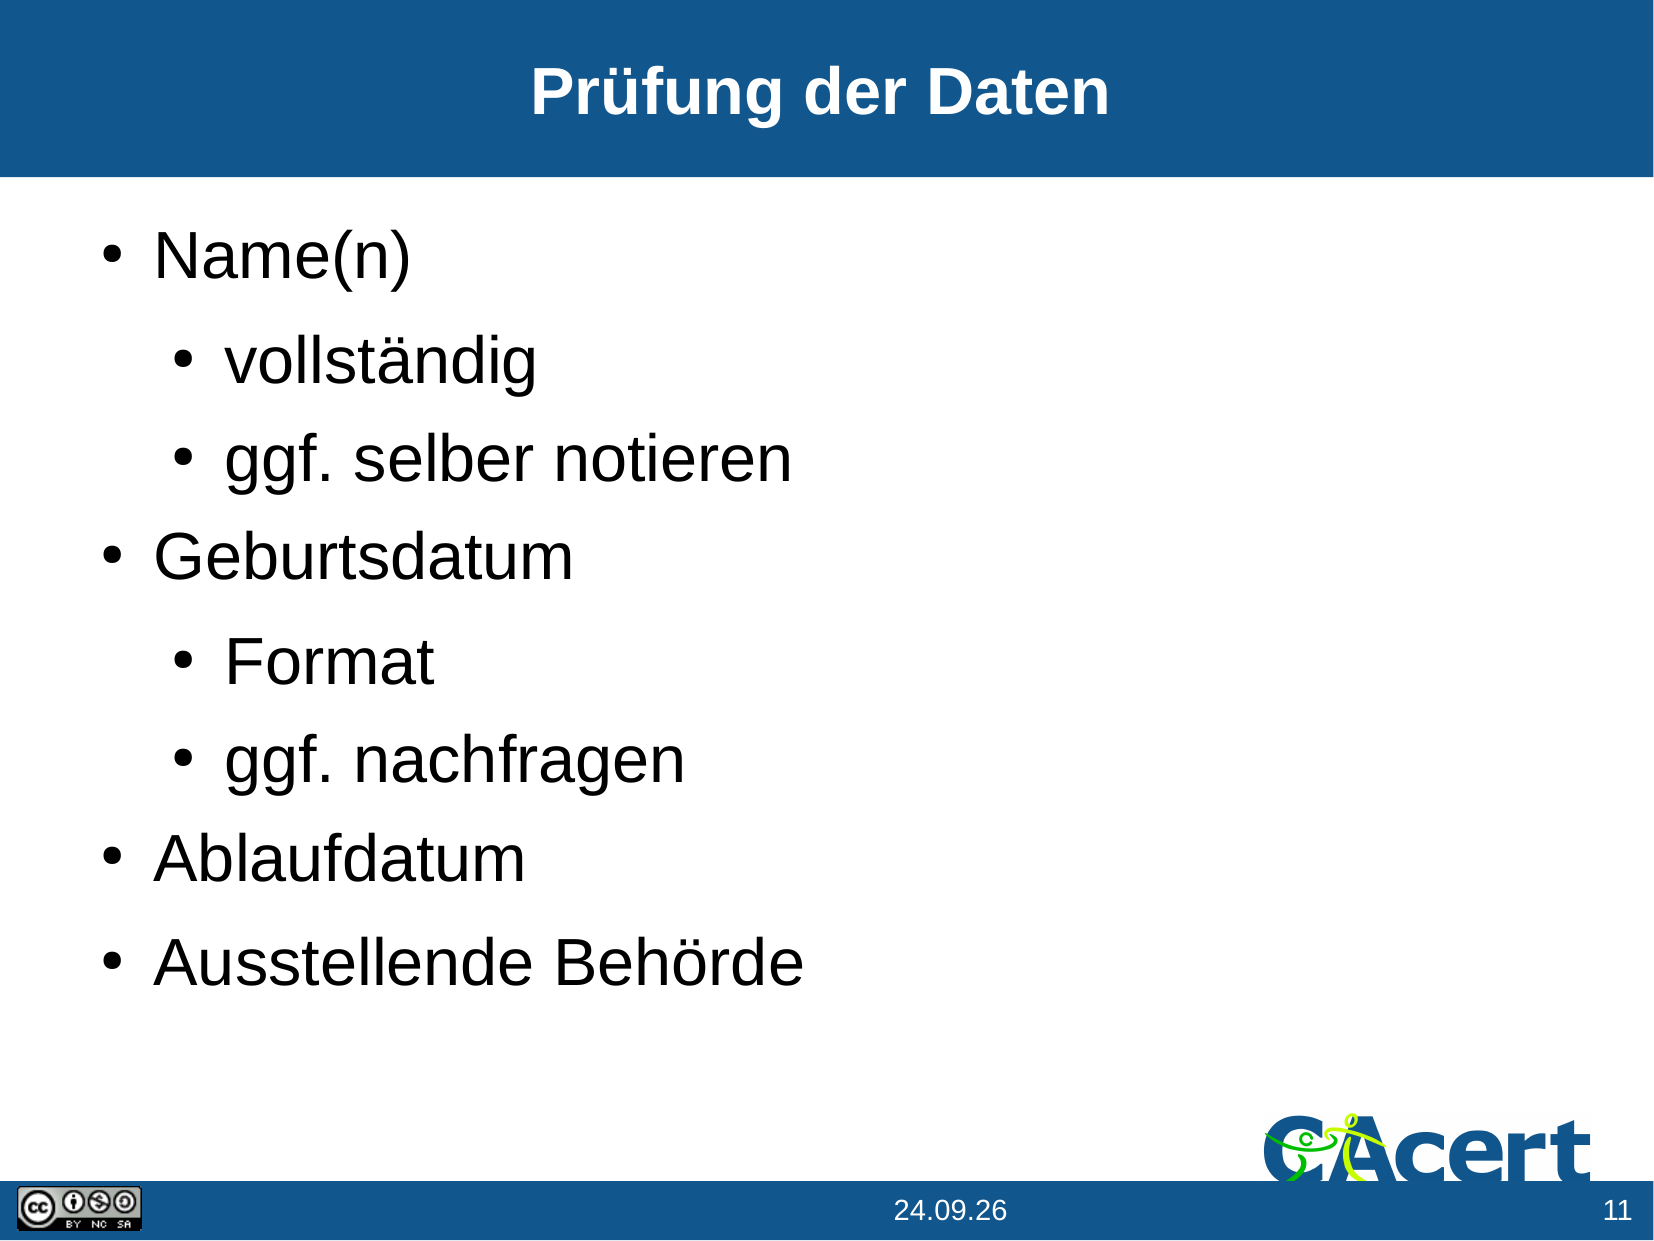

# Prüfung der Daten
Name(n)
vollständig
ggf. selber notieren
Geburtsdatum
Format
ggf. nachfragen
Ablaufdatum
Ausstellende Behörde